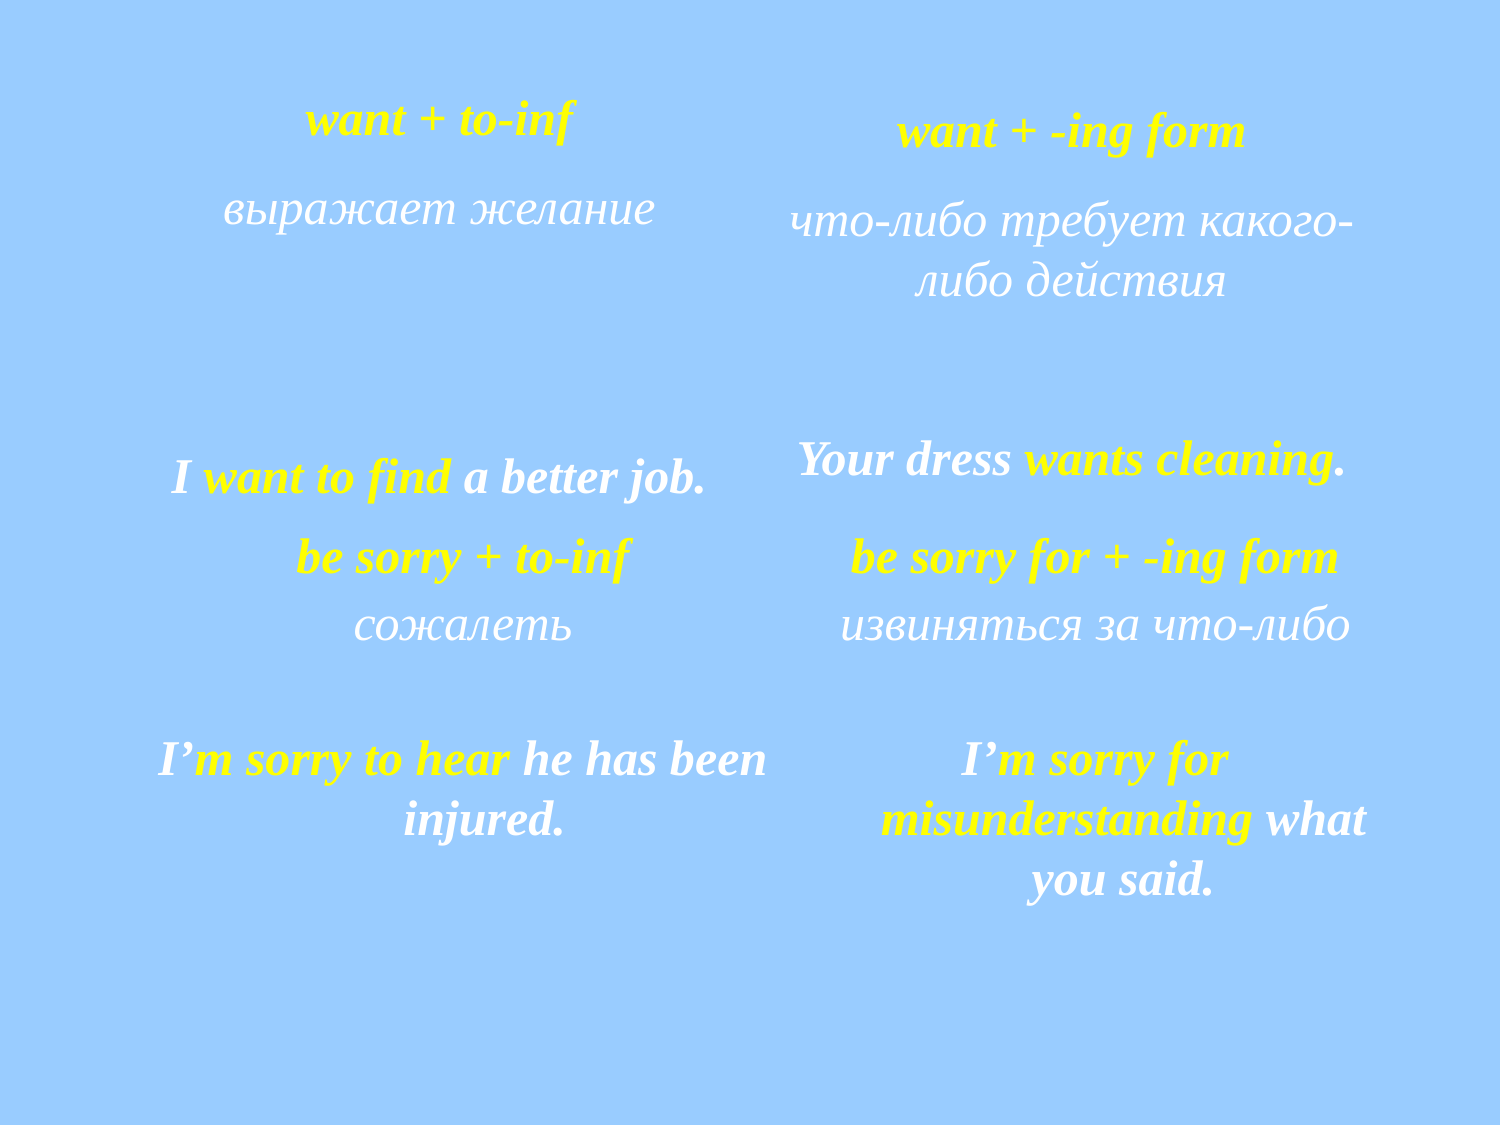

# want + to-inf
выражает желание
I want to find a better job.
want + -ing form
что-либо требует какого-либо действия
Your dress wants cleaning.
be sorry + to-inf
сожалеть
I’m sorry to hear he has been injured.
be sorry for + -ing form
извиняться за что-либо
I’m sorry for misunderstanding what you said.